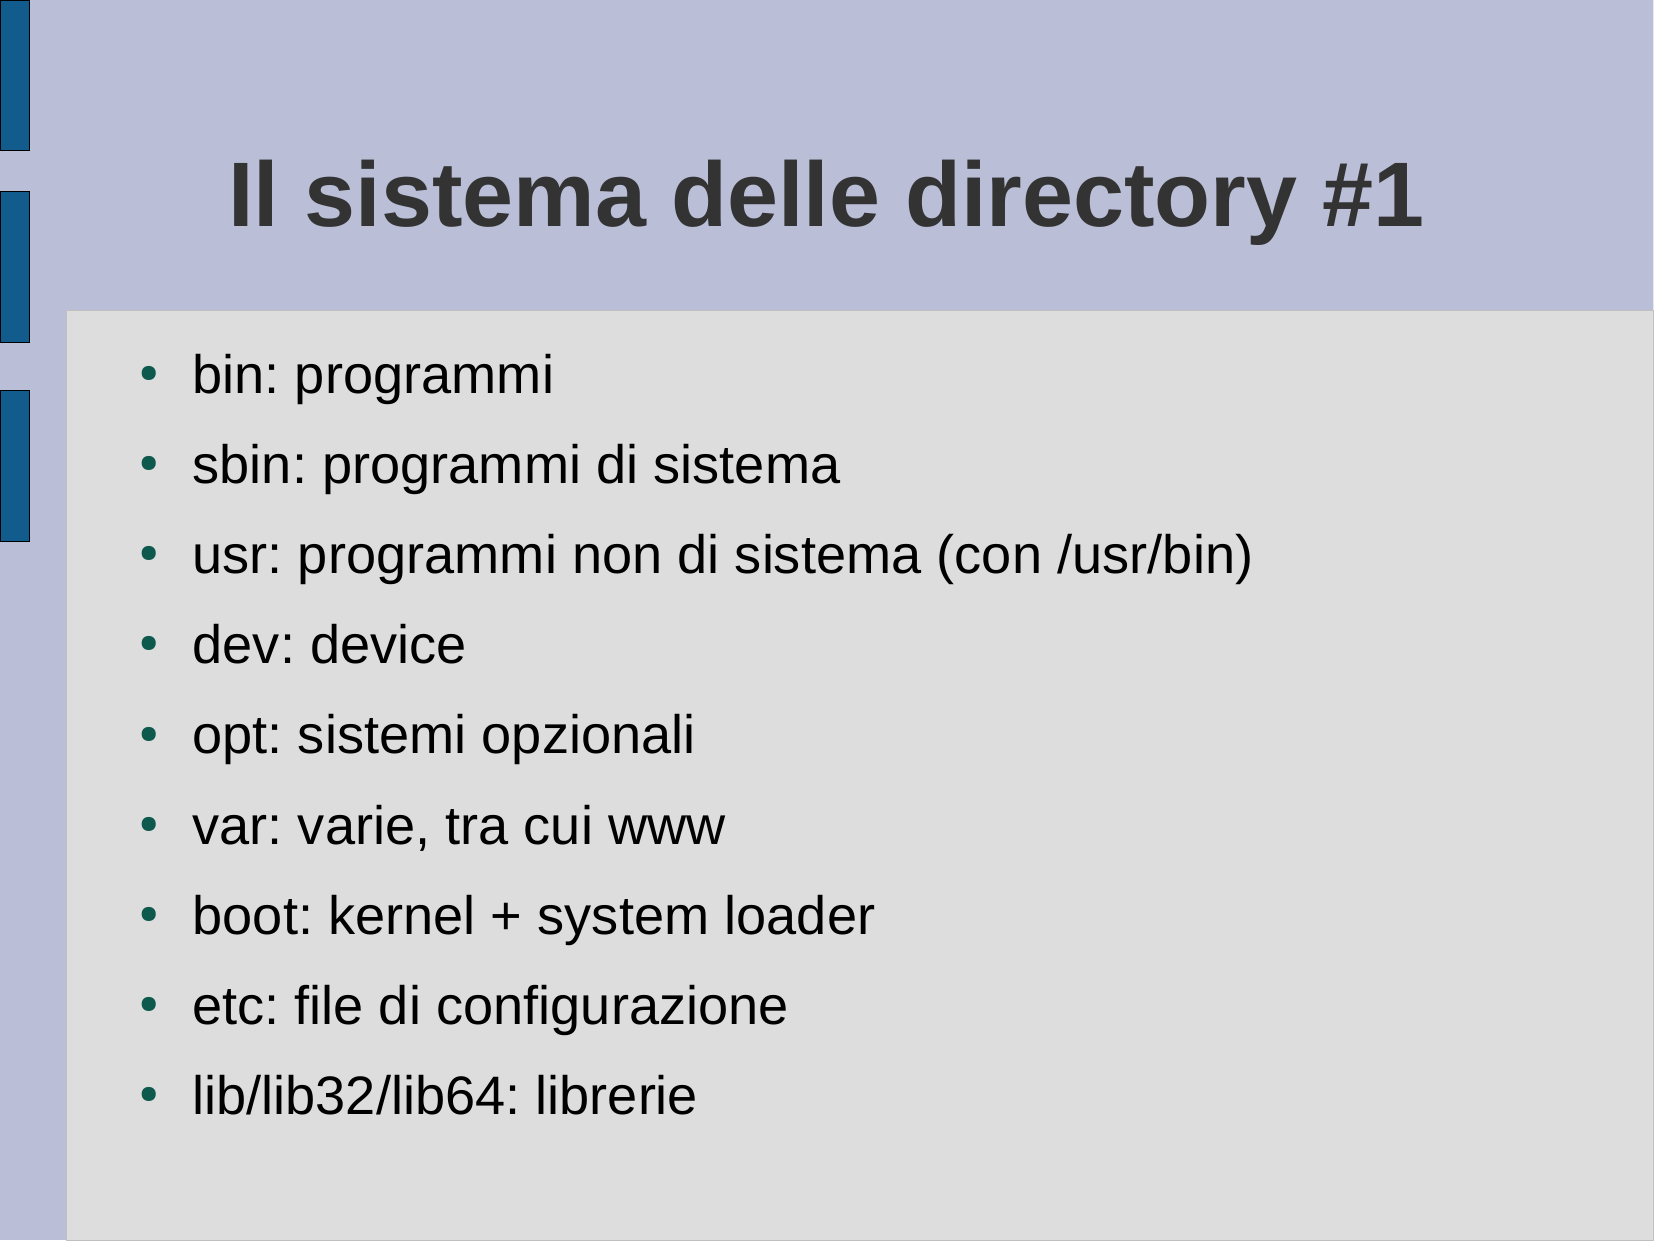

# Il sistema delle directory #1
bin: programmi
sbin: programmi di sistema
usr: programmi non di sistema (con /usr/bin)
dev: device
opt: sistemi opzionali
var: varie, tra cui www
boot: kernel + system loader
etc: file di configurazione
lib/lib32/lib64: librerie